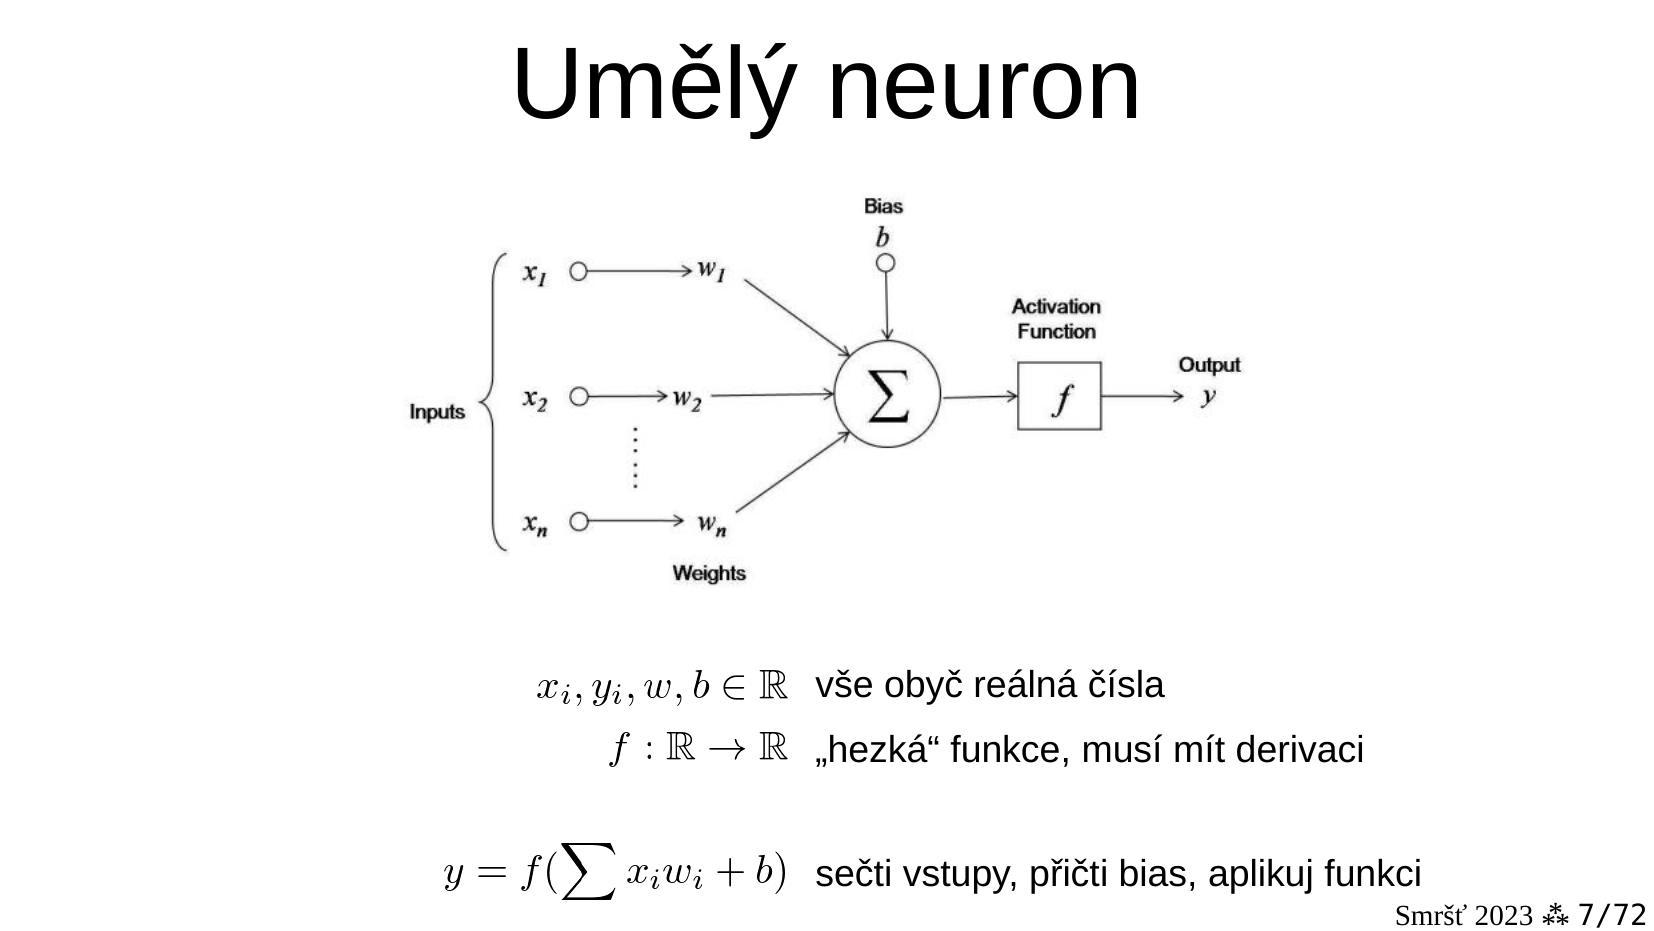

# Umělý neuron
vše obyč reálná čísla
„hezká“ funkce, musí mít derivaci
sečti vstupy, přičti bias, aplikuj funkci
7